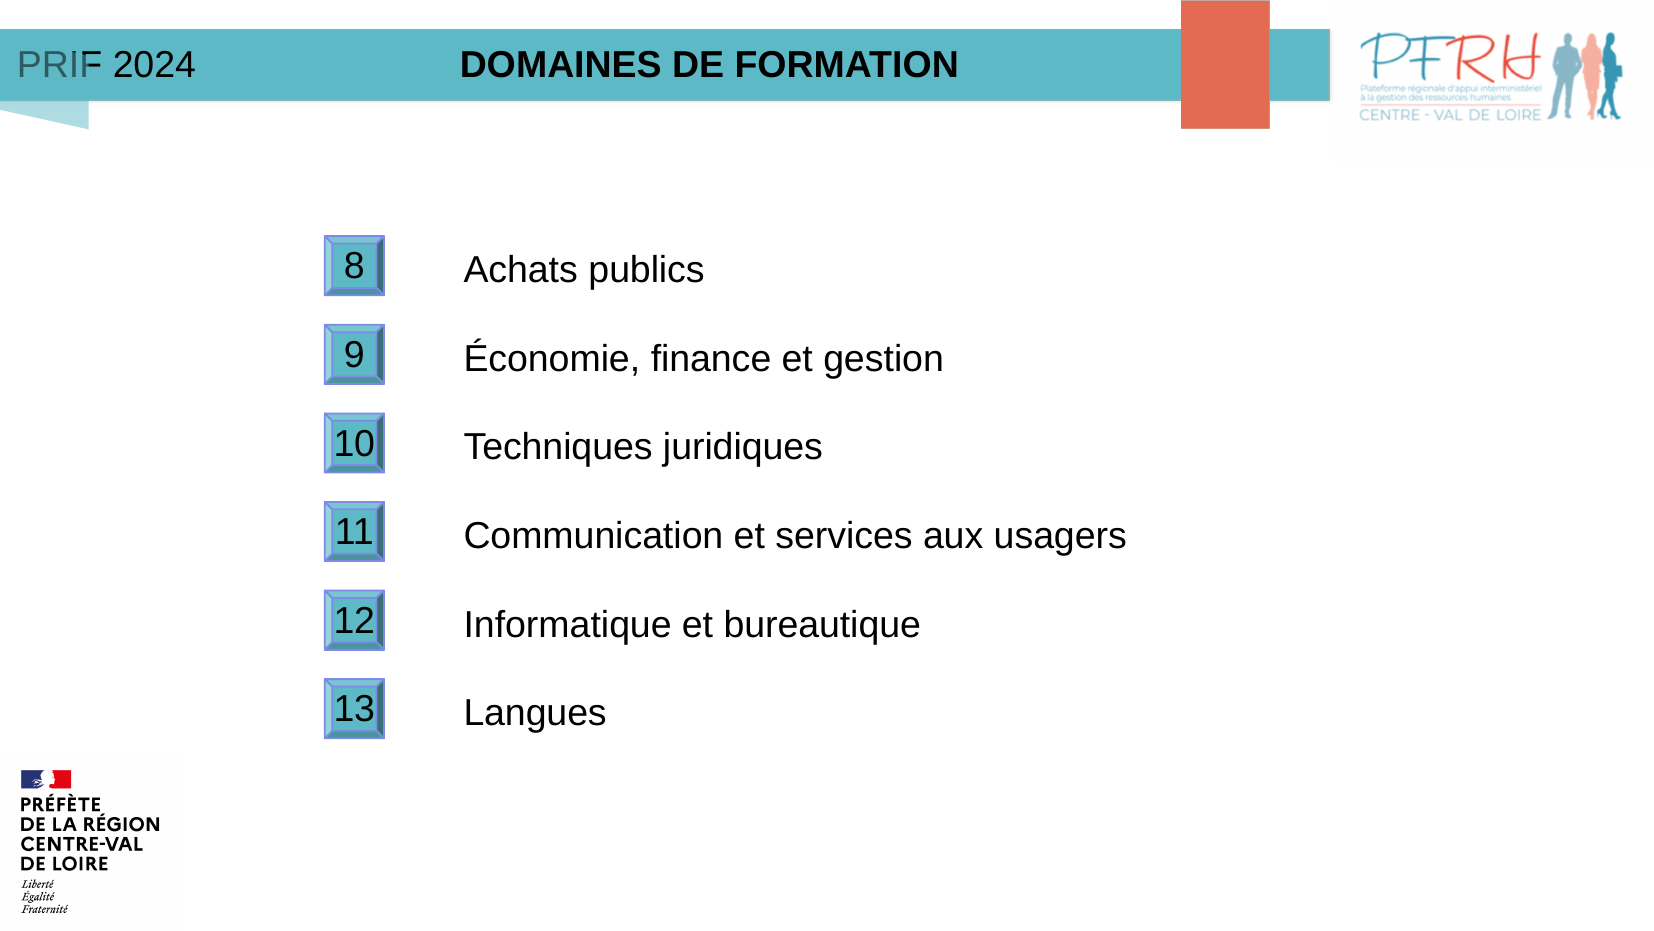

PRIF 2024				DOMAINES DE FORMATION
Achats publics
Économie, finance et gestion
Techniques juridiques
Communication et services aux usagers
Informatique et bureautique
Langues
8
9
10
11
12
13